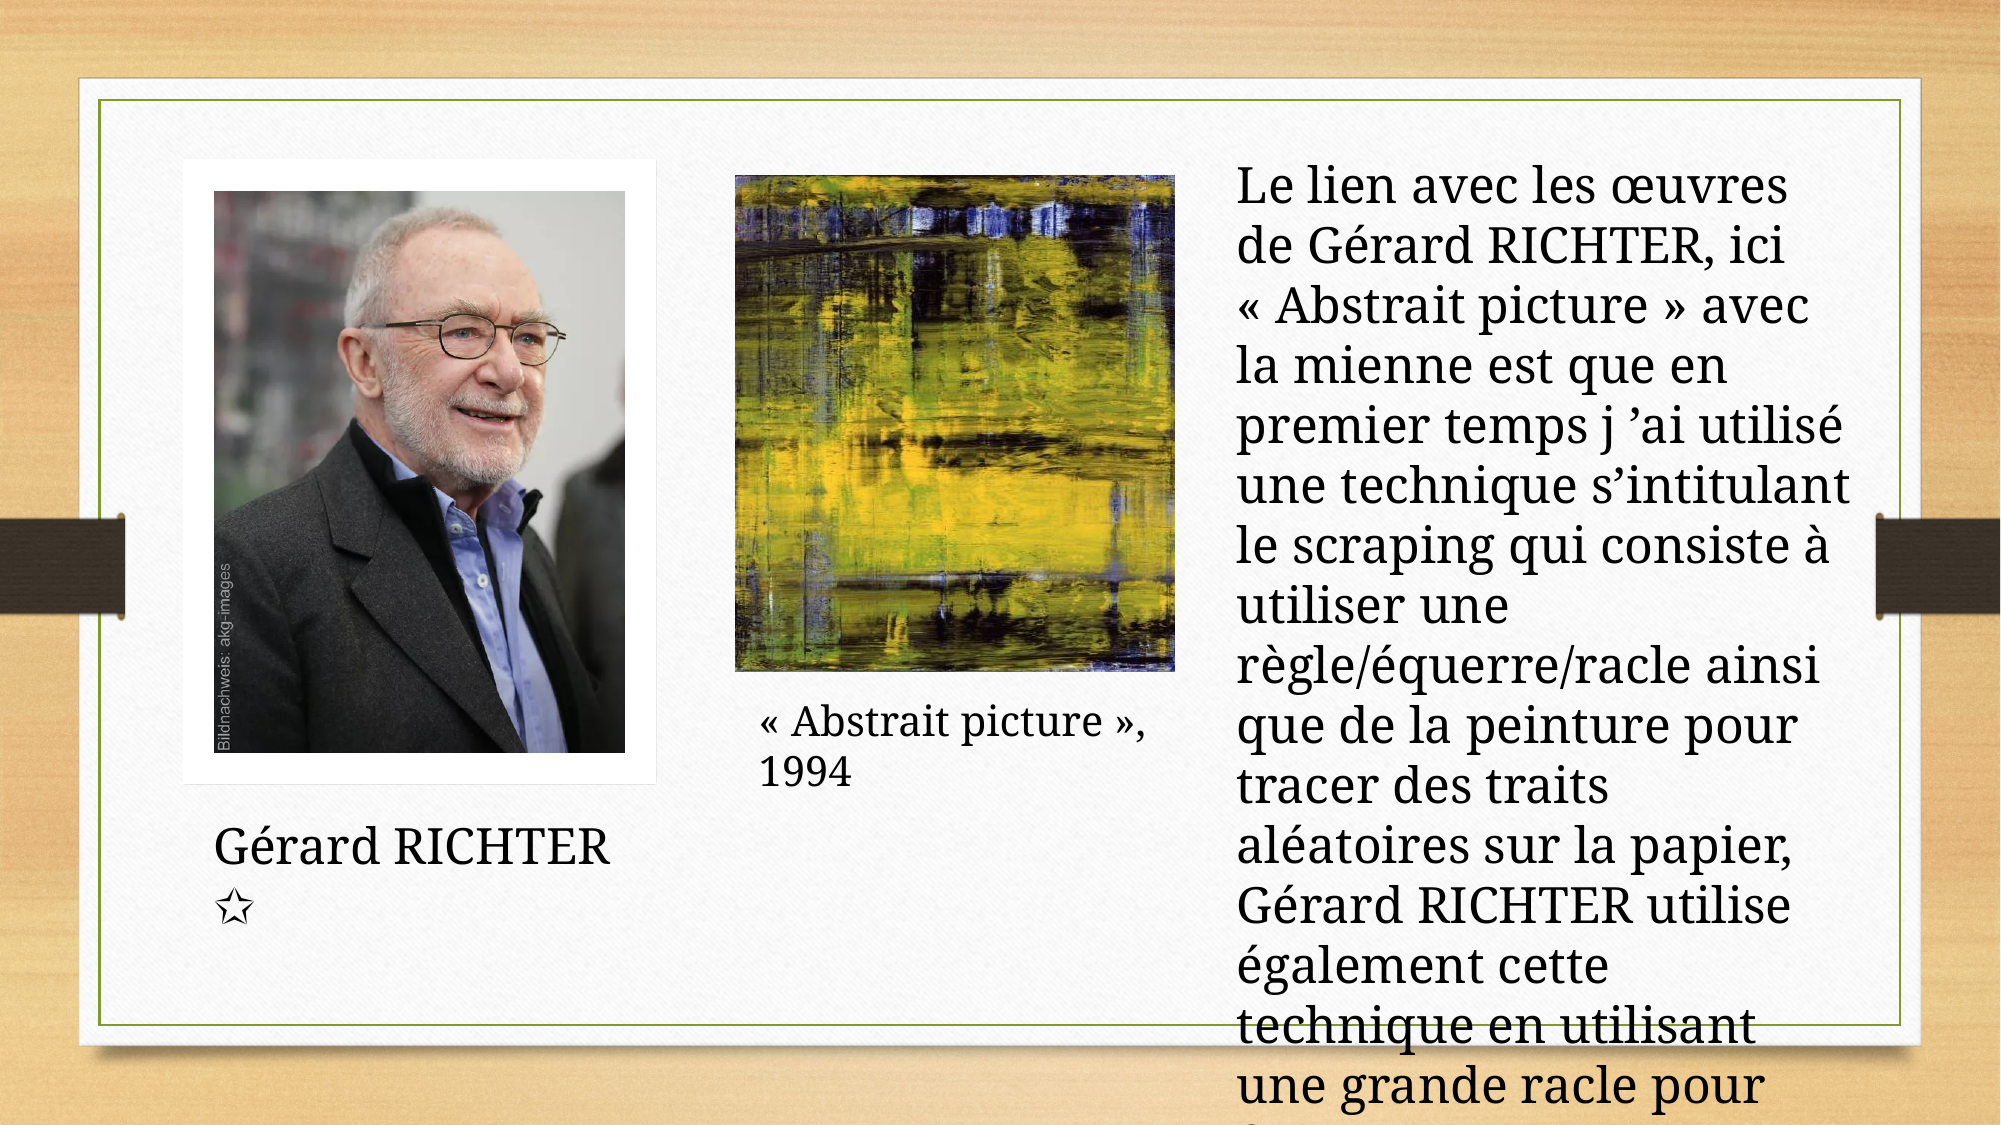

Le lien avec les œuvres de Gérard RICHTER, ici « Abstrait picture » avec la mienne est que en premier temps j ’ai utilisé une technique s’intitulant le scraping qui consiste à utiliser une règle/équerre/racle ainsi que de la peinture pour tracer des traits aléatoires sur la papier, Gérard RICHTER utilise également cette technique en utilisant une grande racle pour faire certaines de ses œuvres.
« Abstrait picture », 1994
Gérard RICHTER ✩